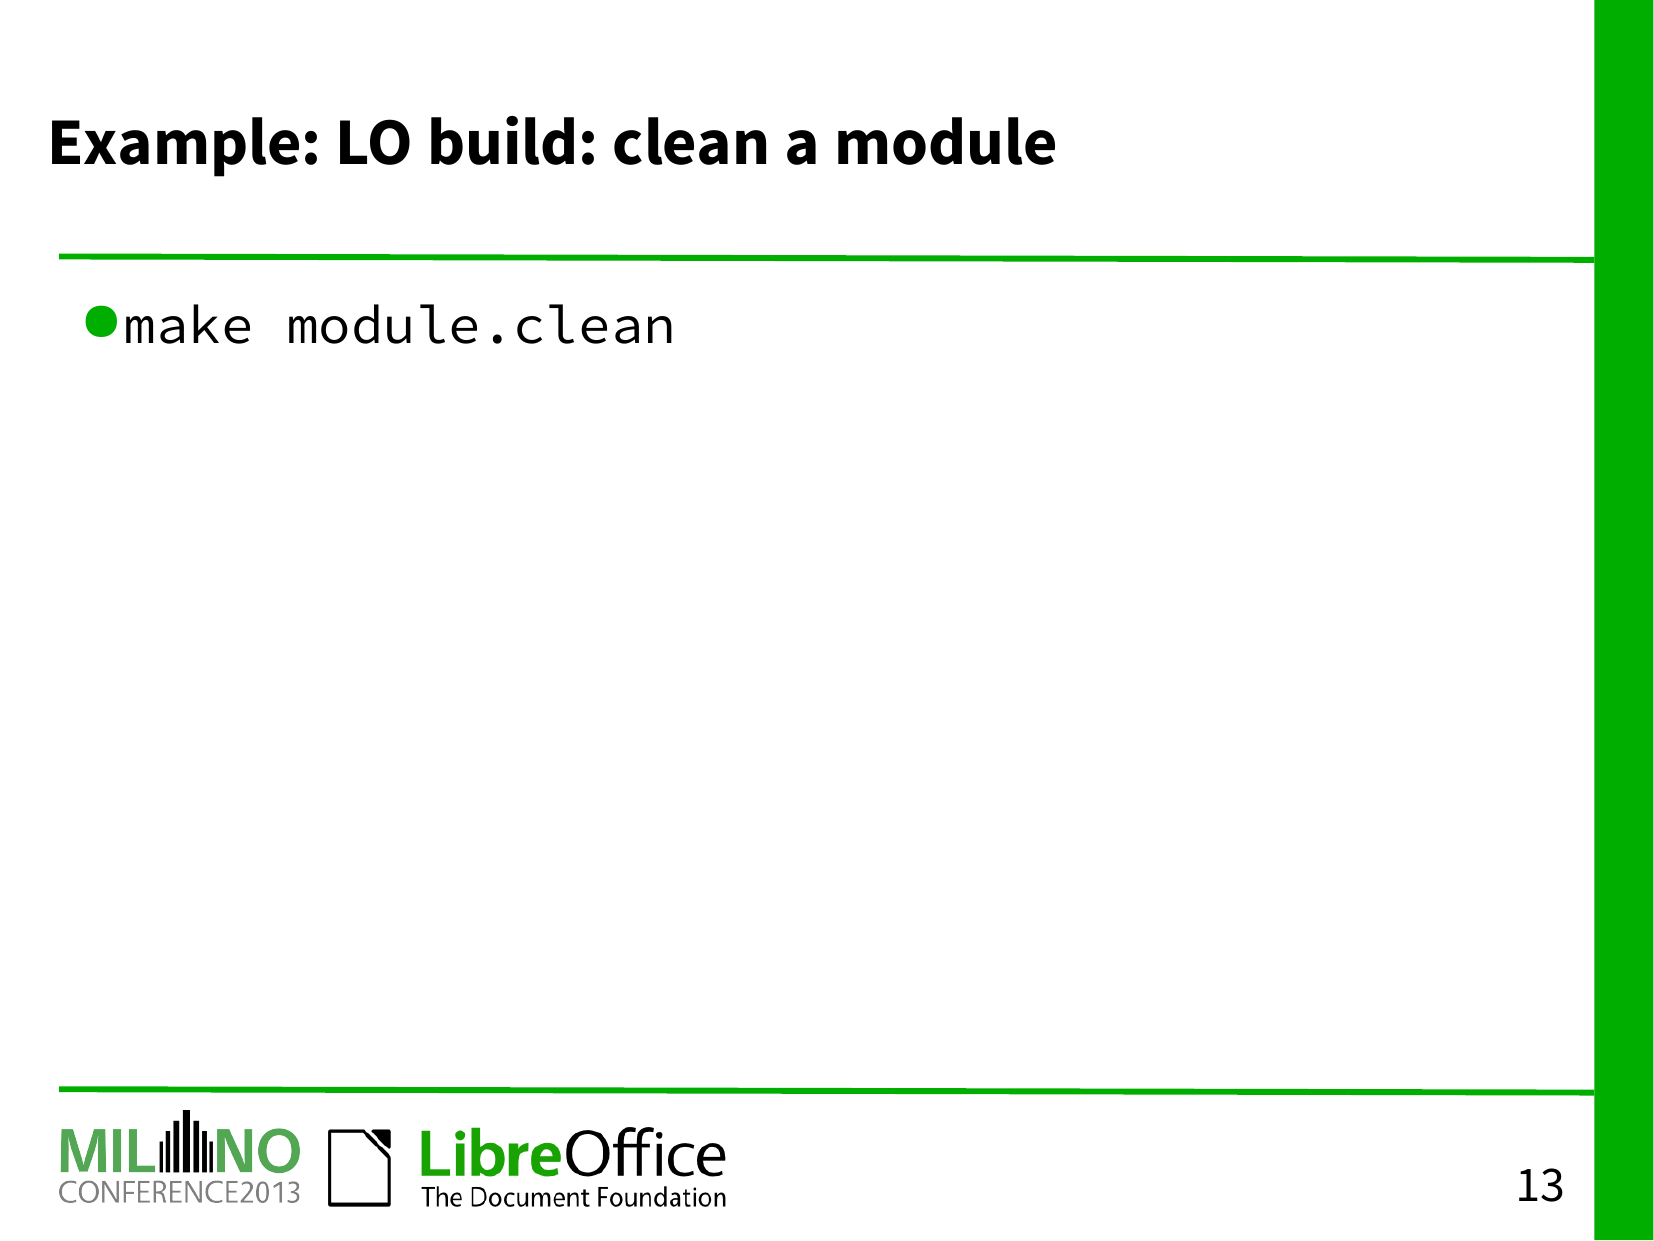

# Example: LO build: clean a module
make module.clean
13